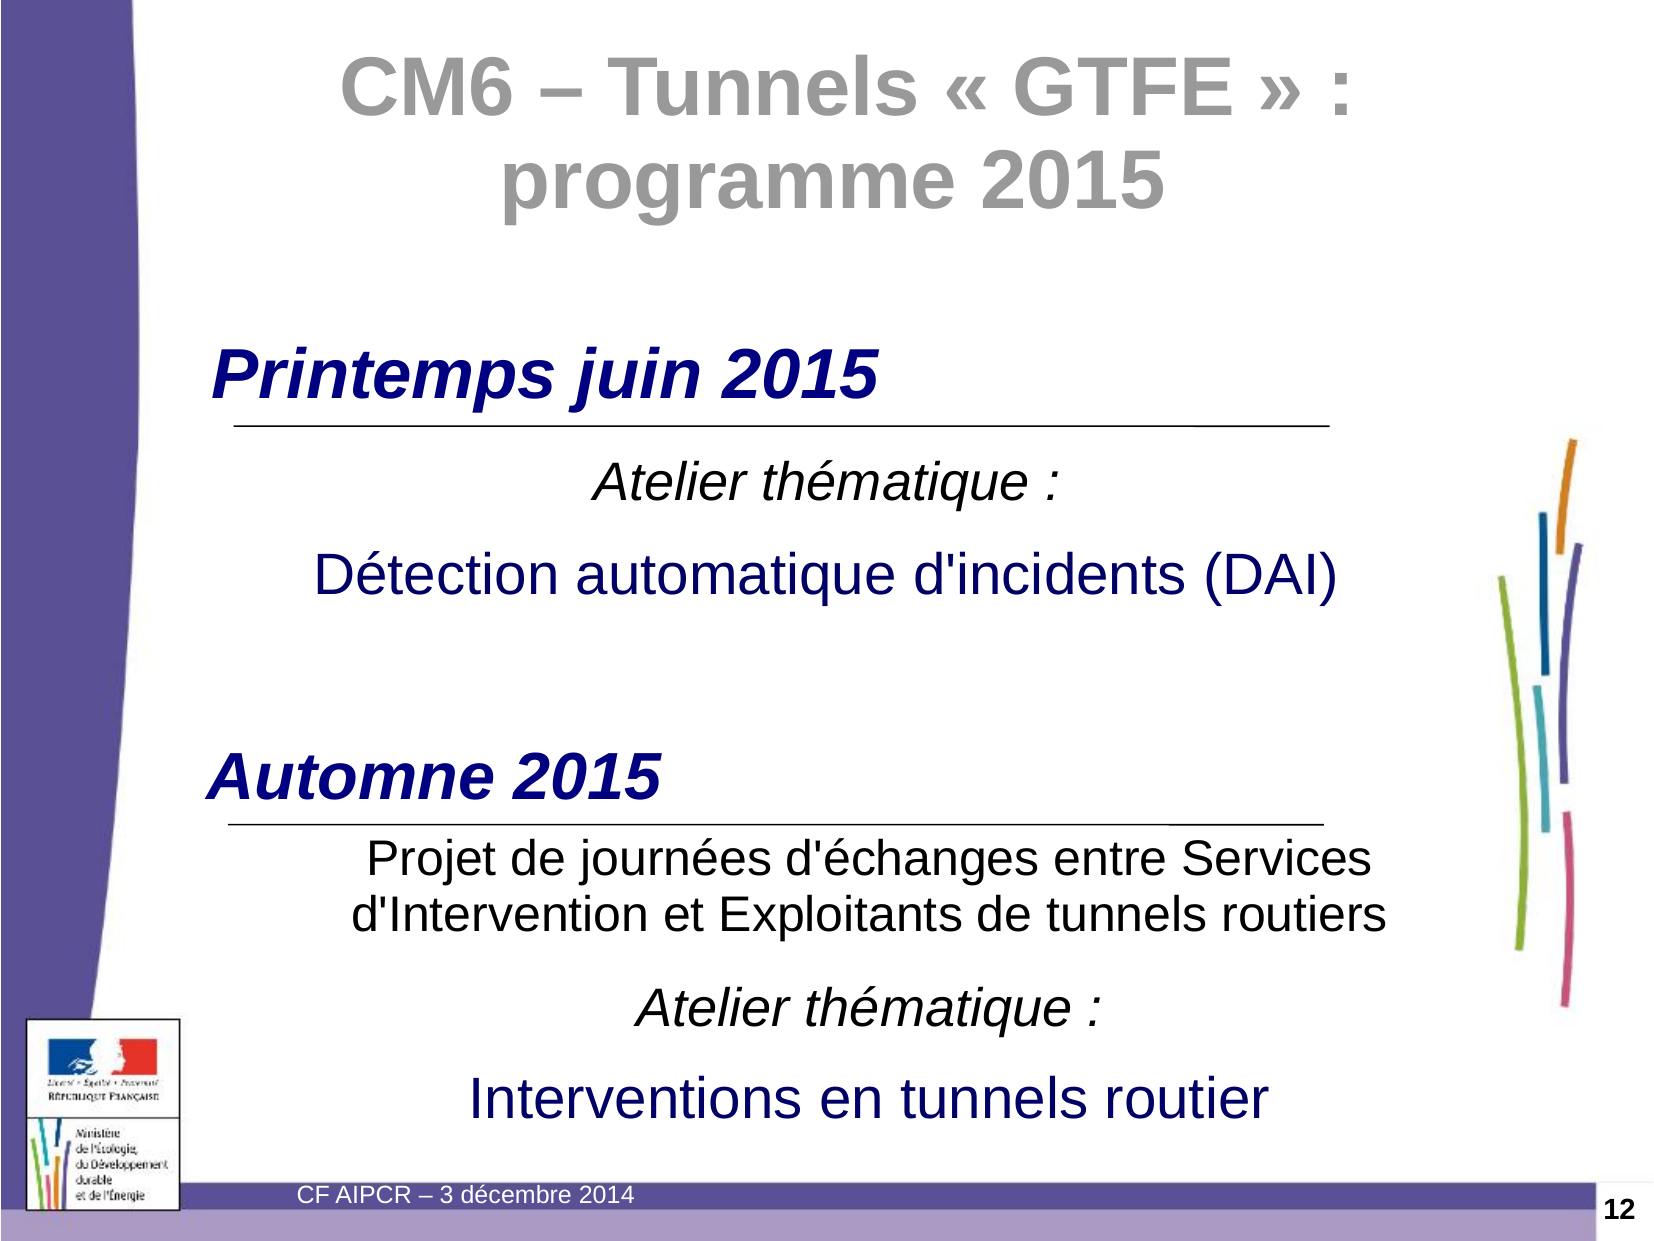

# CM6 – Tunnels « GTFE » : programme 2015
Printemps juin 2015
Atelier thématique :
Détection automatique d'incidents (DAI)
Automne 2015
Projet de journées d'échanges entre Services d'Intervention et Exploitants de tunnels routiers
Atelier thématique :
Interventions en tunnels routier
CF AIPCR – 3 décembre 2014
12